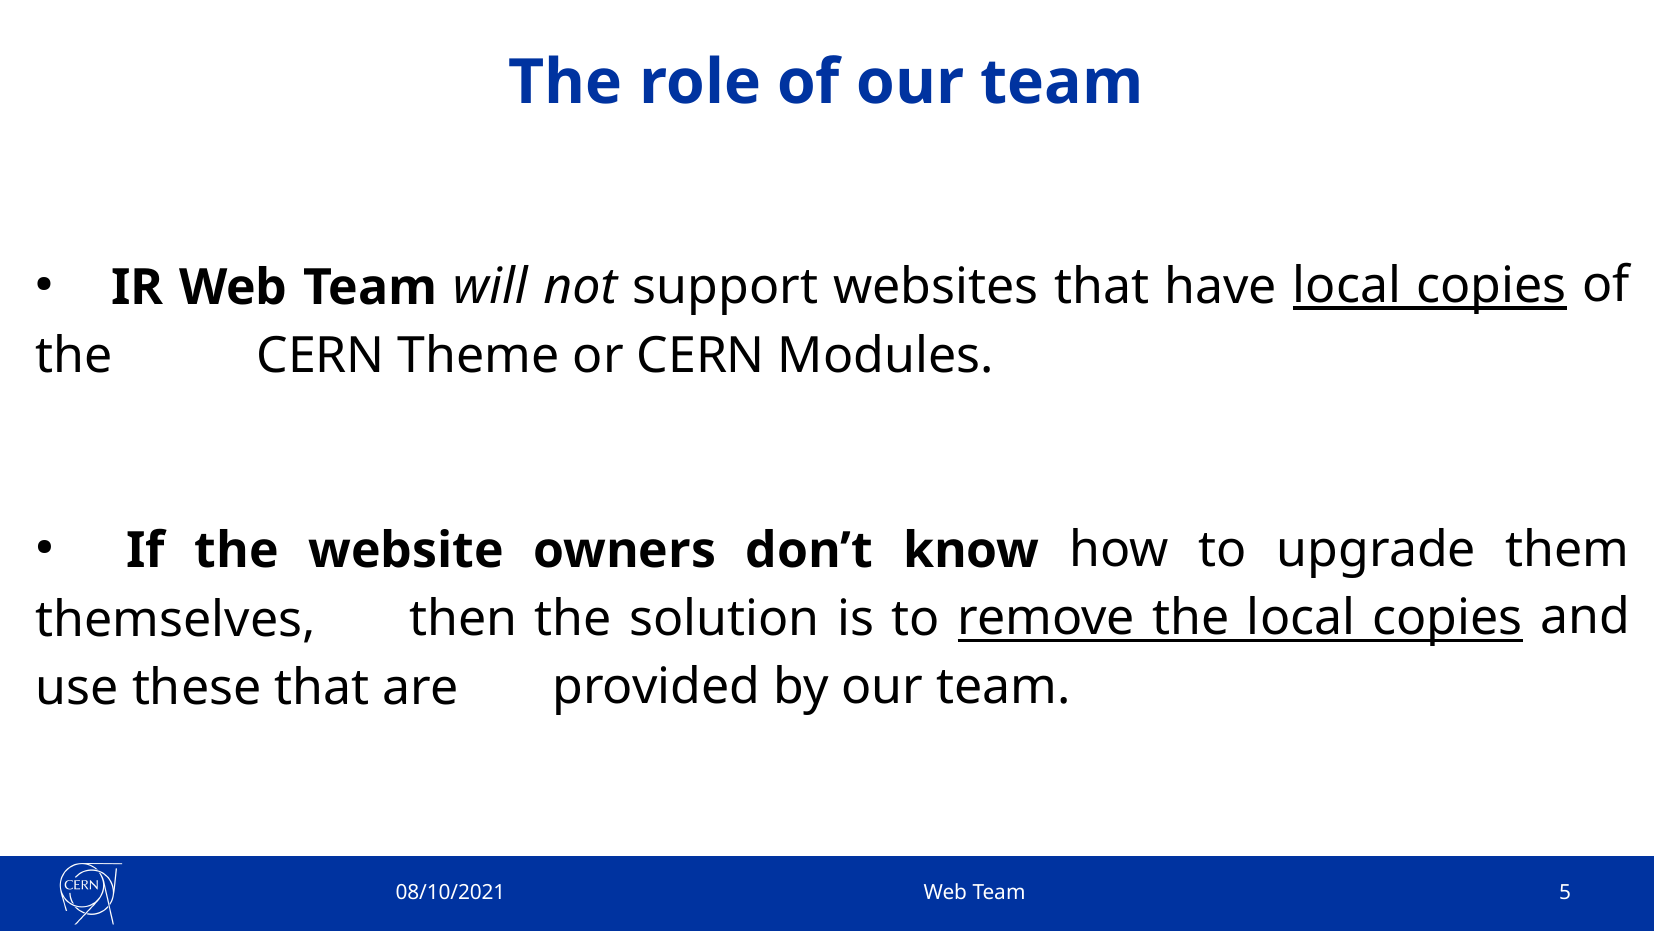

# The role of our team
 	IR Web Team will not support websites that have local copies of the 		CERN Theme or CERN Modules.
 	If the website owners don’t know how to upgrade them themselves, 		then the solution is to remove the local copies and use these that are 		provided by our team.
Presenter | Presentation Title
5